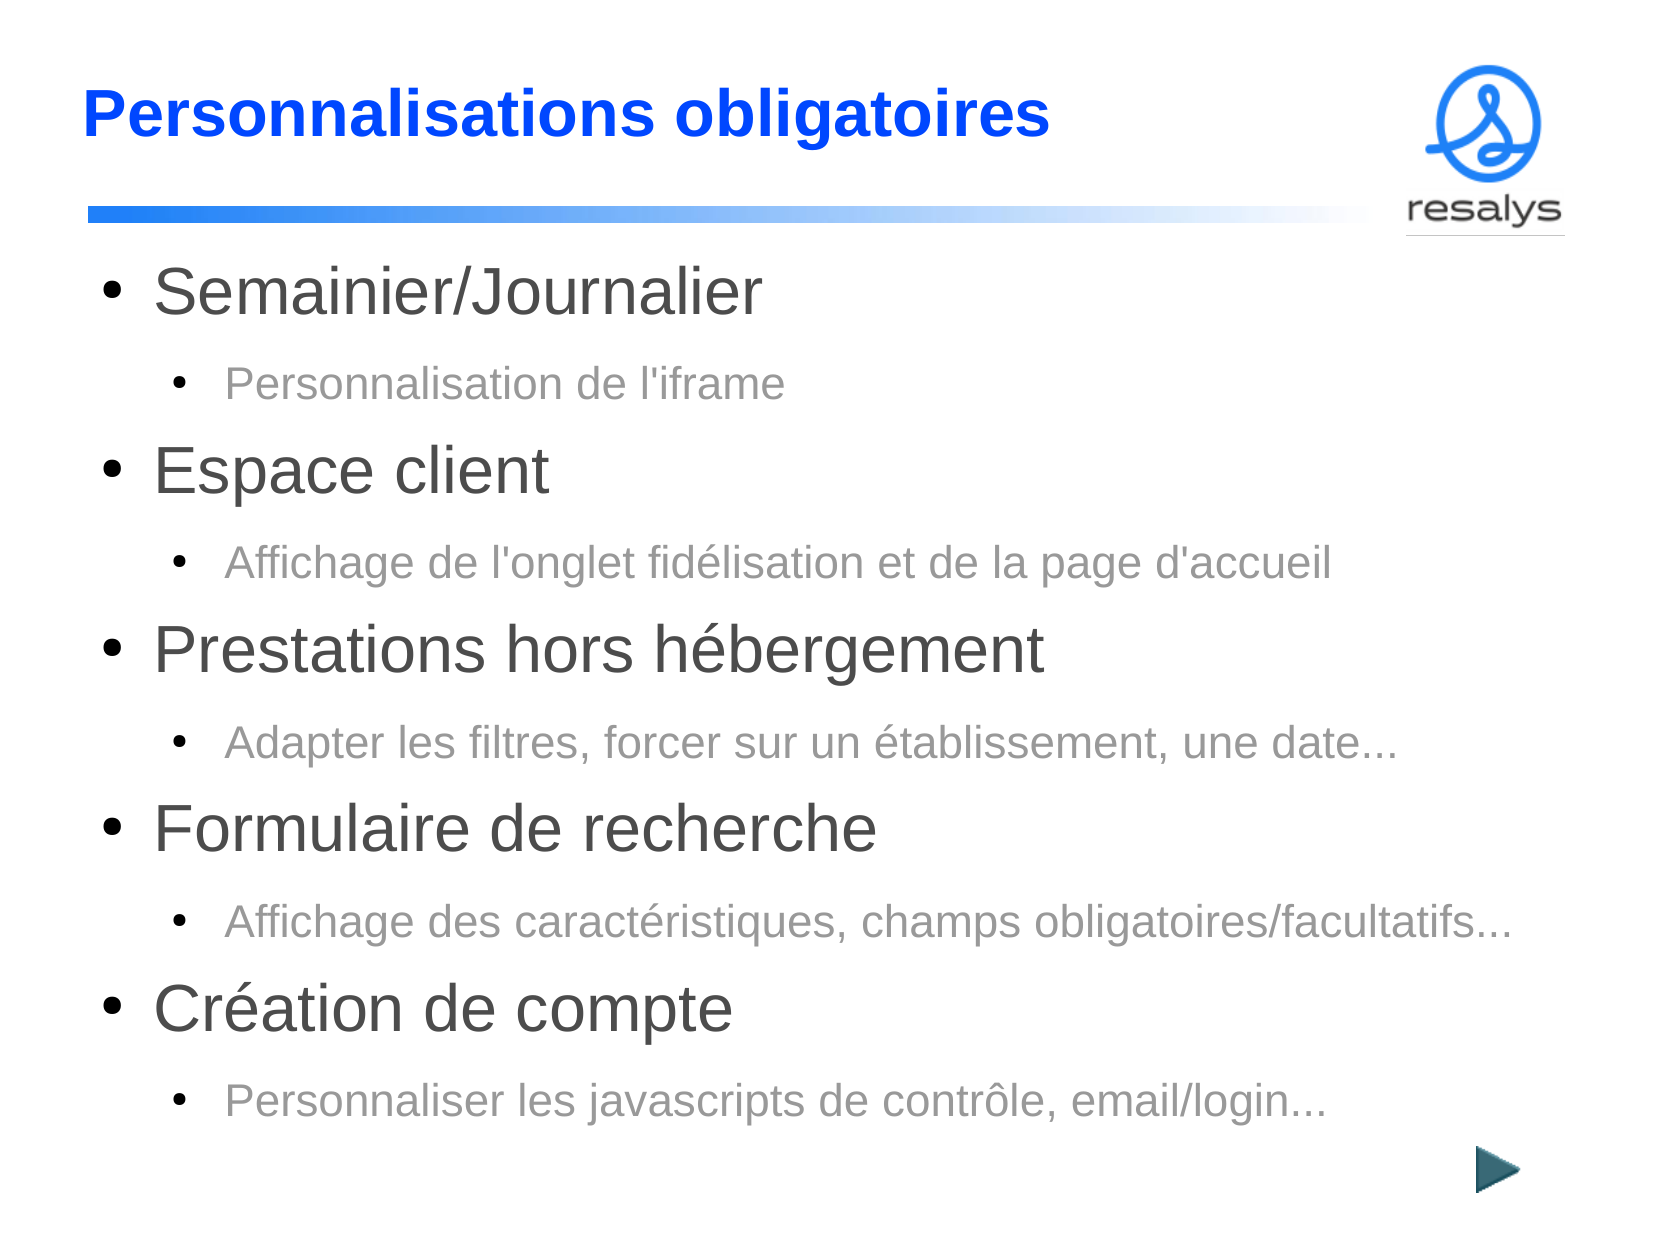

# Personnalisations obligatoires
Semainier/Journalier
Personnalisation de l'iframe
Espace client
Affichage de l'onglet fidélisation et de la page d'accueil
Prestations hors hébergement
Adapter les filtres, forcer sur un établissement, une date...
Formulaire de recherche
Affichage des caractéristiques, champs obligatoires/facultatifs...
Création de compte
Personnaliser les javascripts de contrôle, email/login...